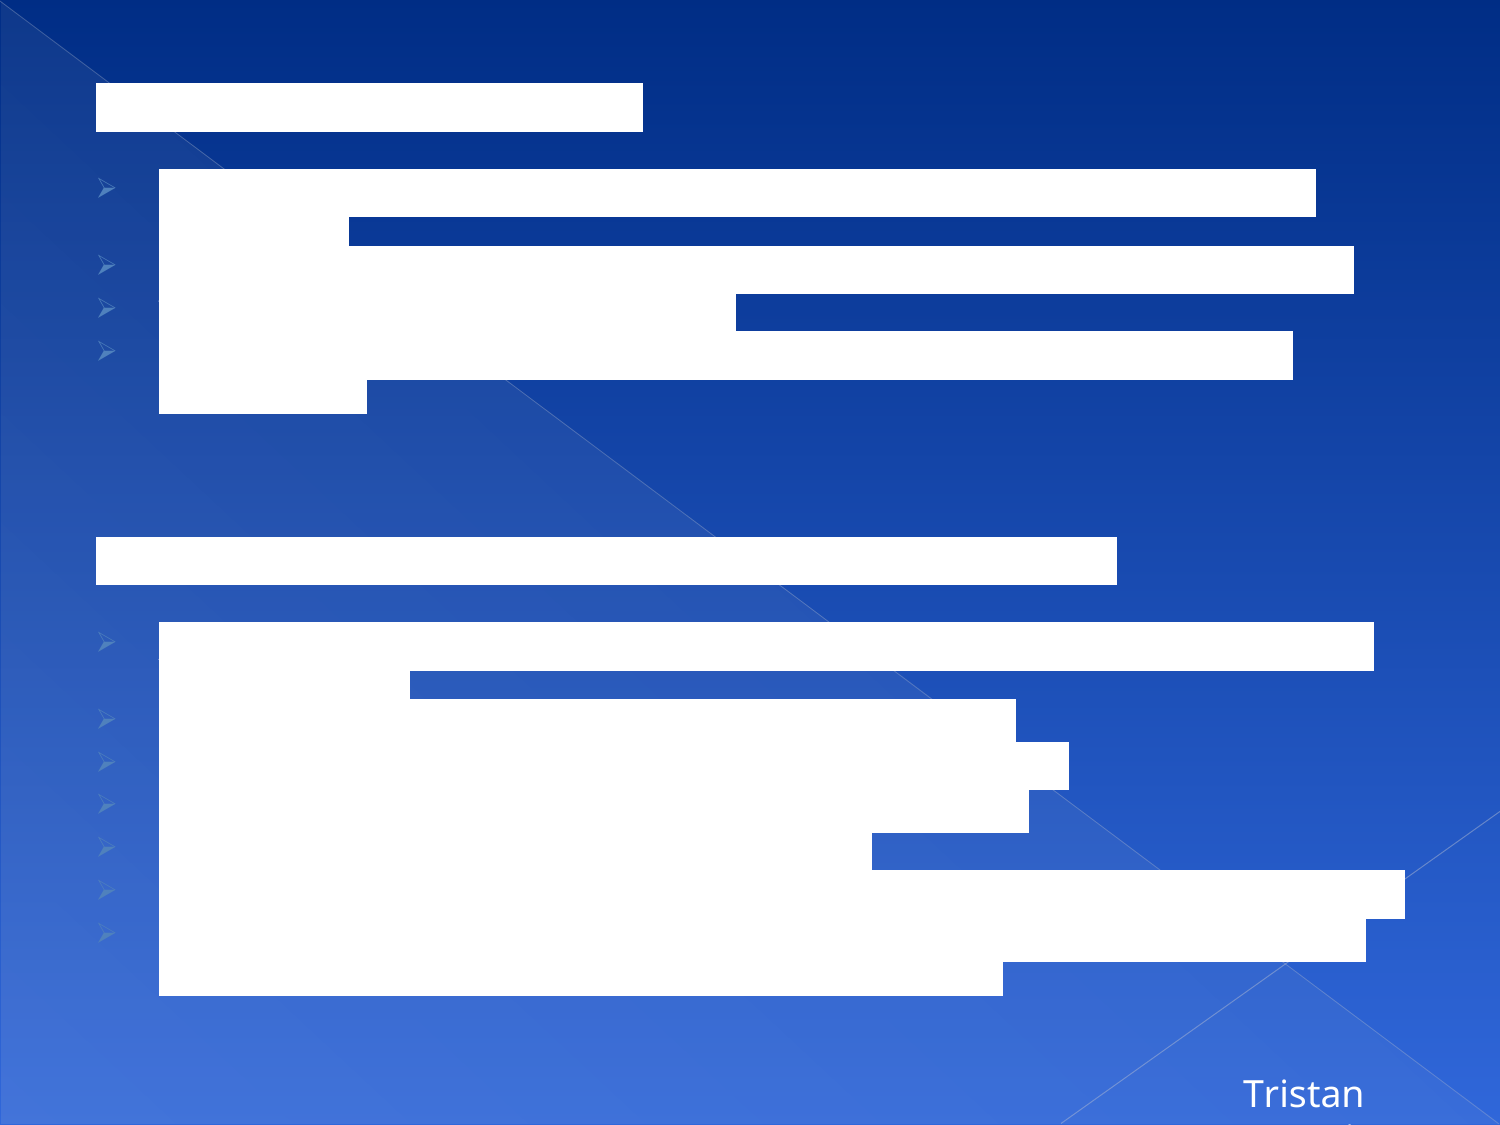

# 1) Qui dirige l’autorité judiciaire ?
Le Garde des Sceaux (ministre de la justice) et la direction des affaires criminelles.
Le grand Sceau de la République Française est la signature de la France.
Valeur internationale et nationale.
Le grand Sceau valide les grandes lois et actes constitutionnels de la République.
2) Comment et par qui l’autorité judiciaire est-elle appliquée ?
Autorité judiciaire rendue dans le palais de justice ou appelé Tribunal par les magistrats.
Multitudes de tribunaux suivants les litiges comme:
-Tribunal administratif: litiges avec une administration.
-Conseil des prud’hommes: parton contre employés.
-Tribunal d’instance: affaire de nature civil.
-Tribunal des grandes instances: affaire de droits commun: référer et juger.
-Tribunal de commerce: procédures collectives, association de paiement, liquidation judiciaires et litiges entre commerçant.
Tristan Romain